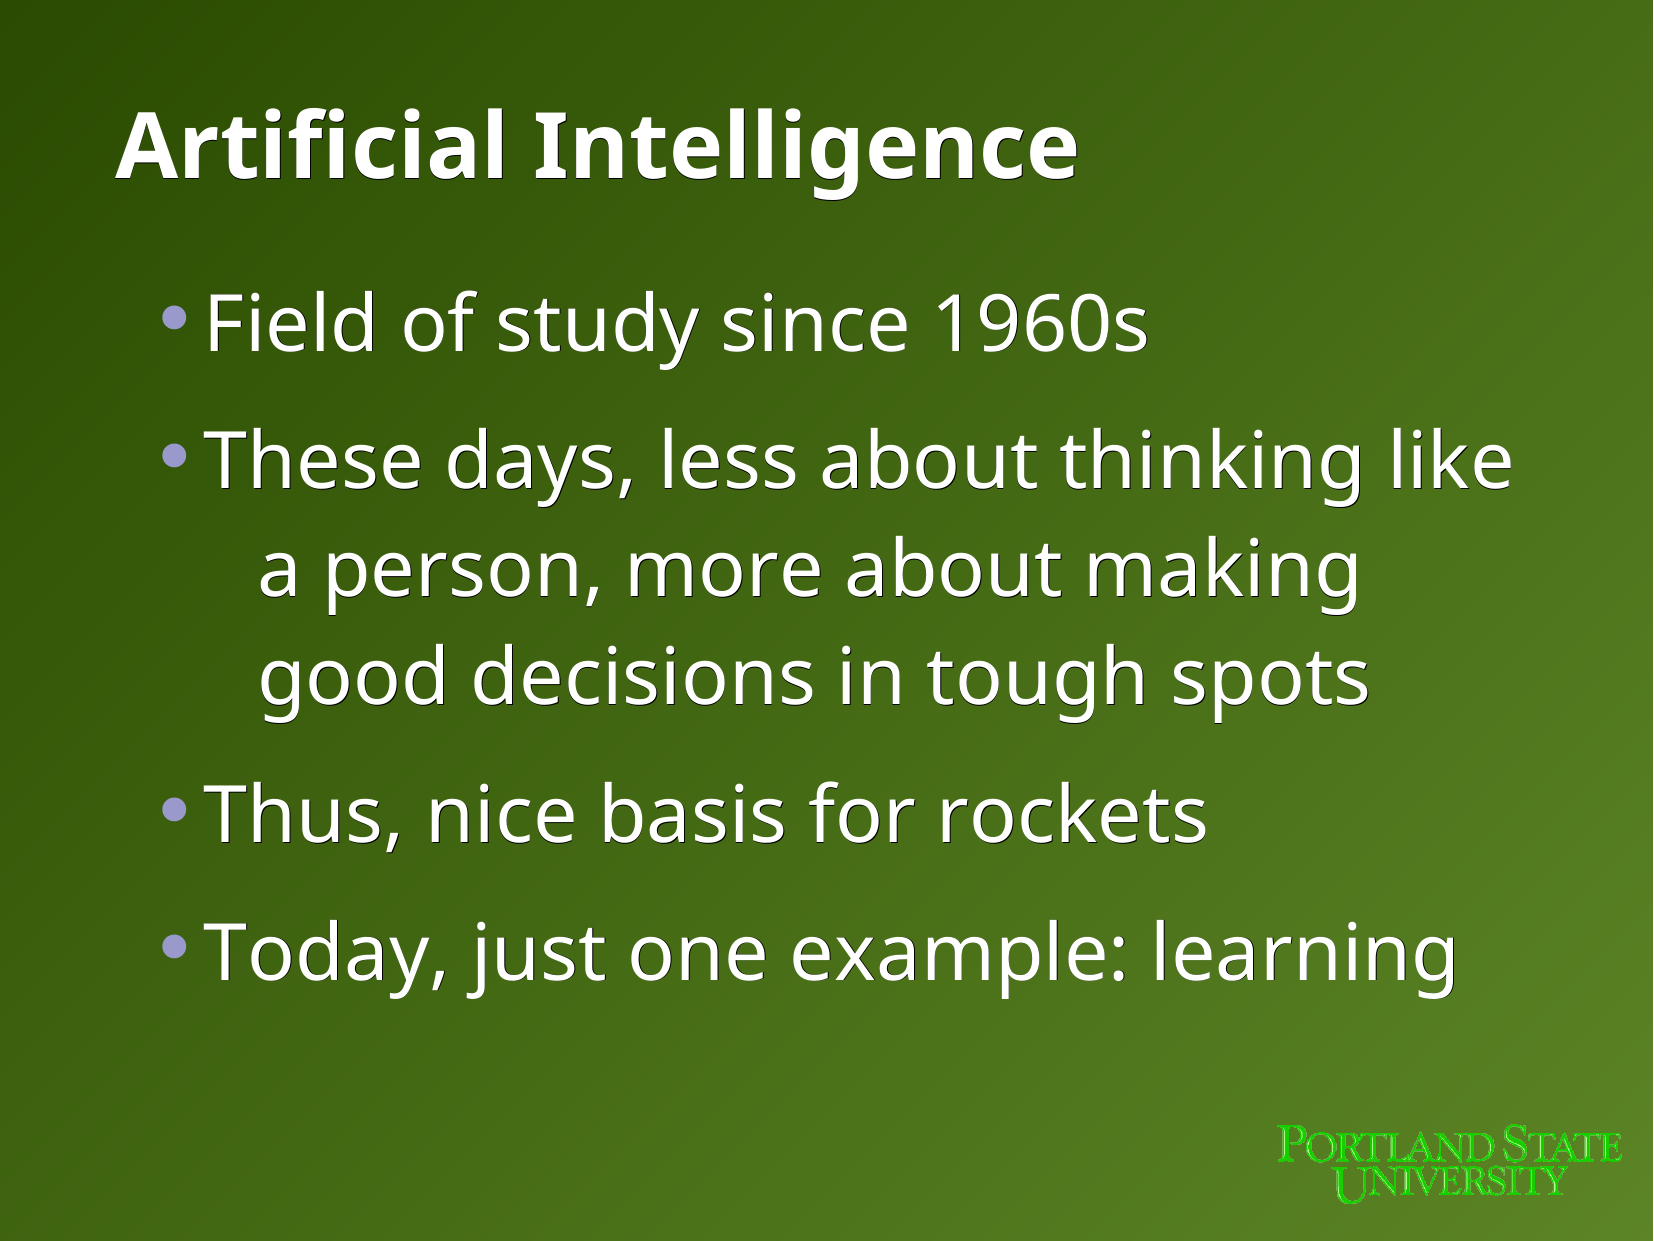

# Artificial Intelligence
Field of study since 1960s
These days, less about thinking like a person, more about making good decisions in tough spots
Thus, nice basis for rockets
Today, just one example: learning